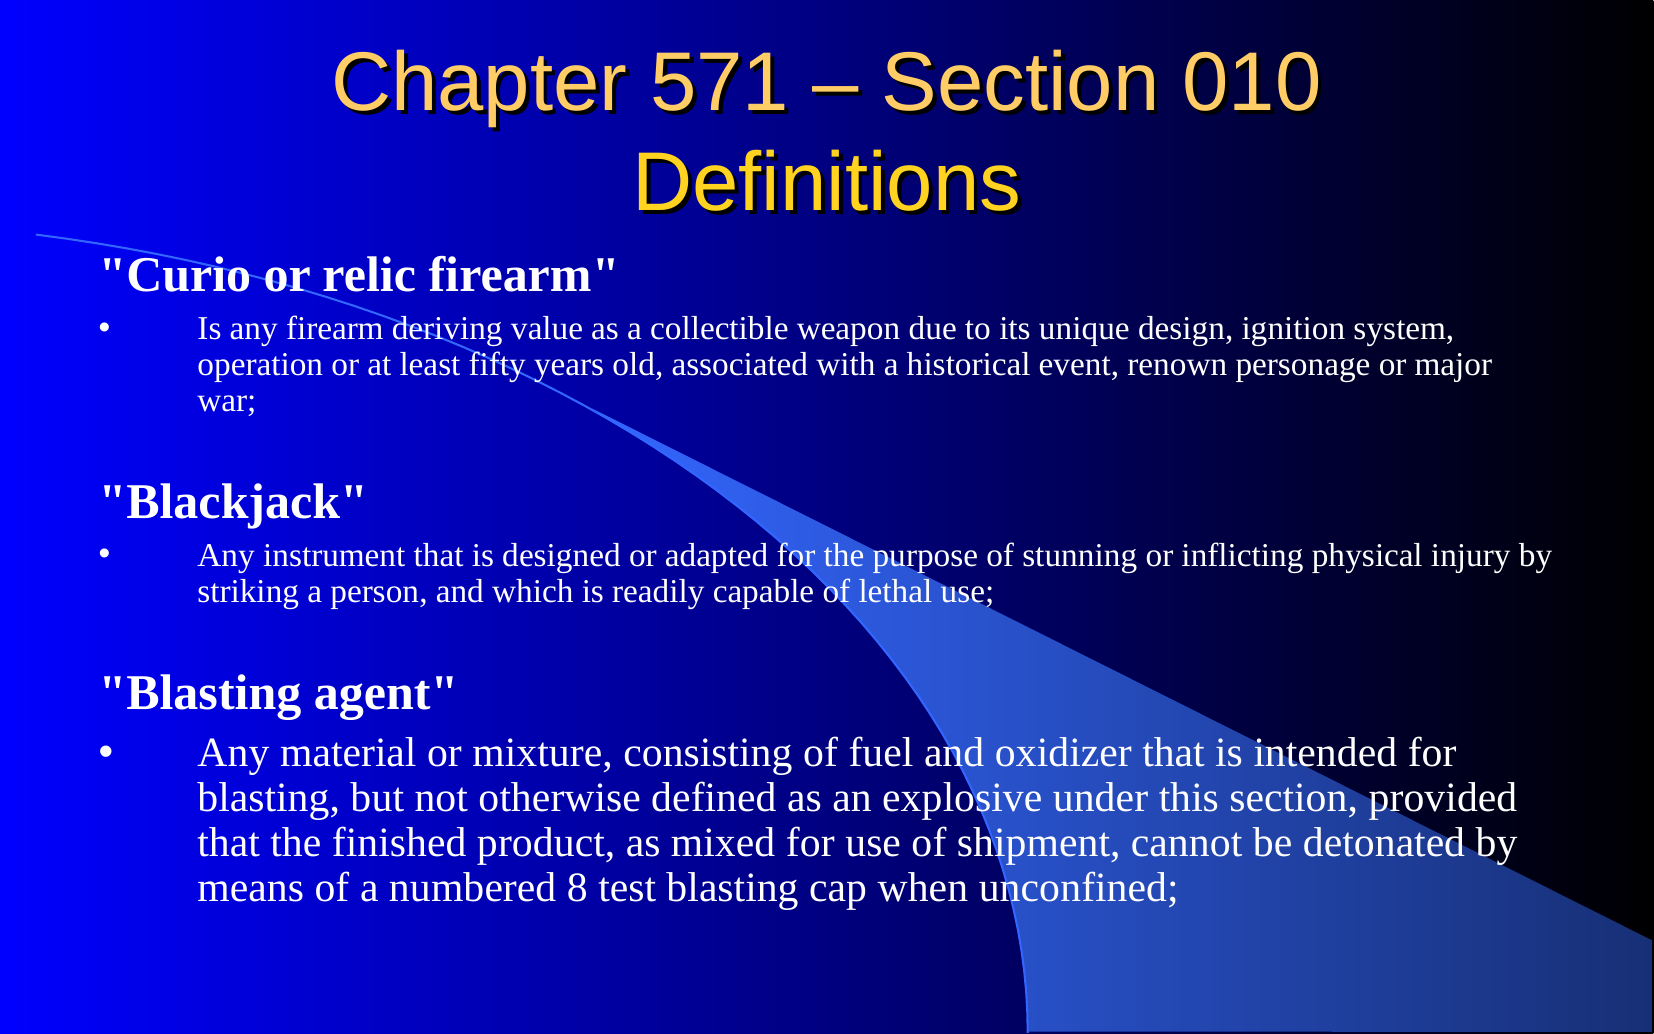

# Chapter 571 – Section 010 Definitions
"Curio or relic firearm"
Is any firearm deriving value as a collectible weapon due to its unique design, ignition system, operation or at least fifty years old, associated with a historical event, renown personage or major war;
"Blackjack"
Any instrument that is designed or adapted for the purpose of stunning or inflicting physical injury by striking a person, and which is readily capable of lethal use;
"Blasting agent"
Any material or mixture, consisting of fuel and oxidizer that is intended for blasting, but not otherwise defined as an explosive under this section, provided that the finished product, as mixed for use of shipment, cannot be detonated by means of a numbered 8 test blasting cap when unconfined;